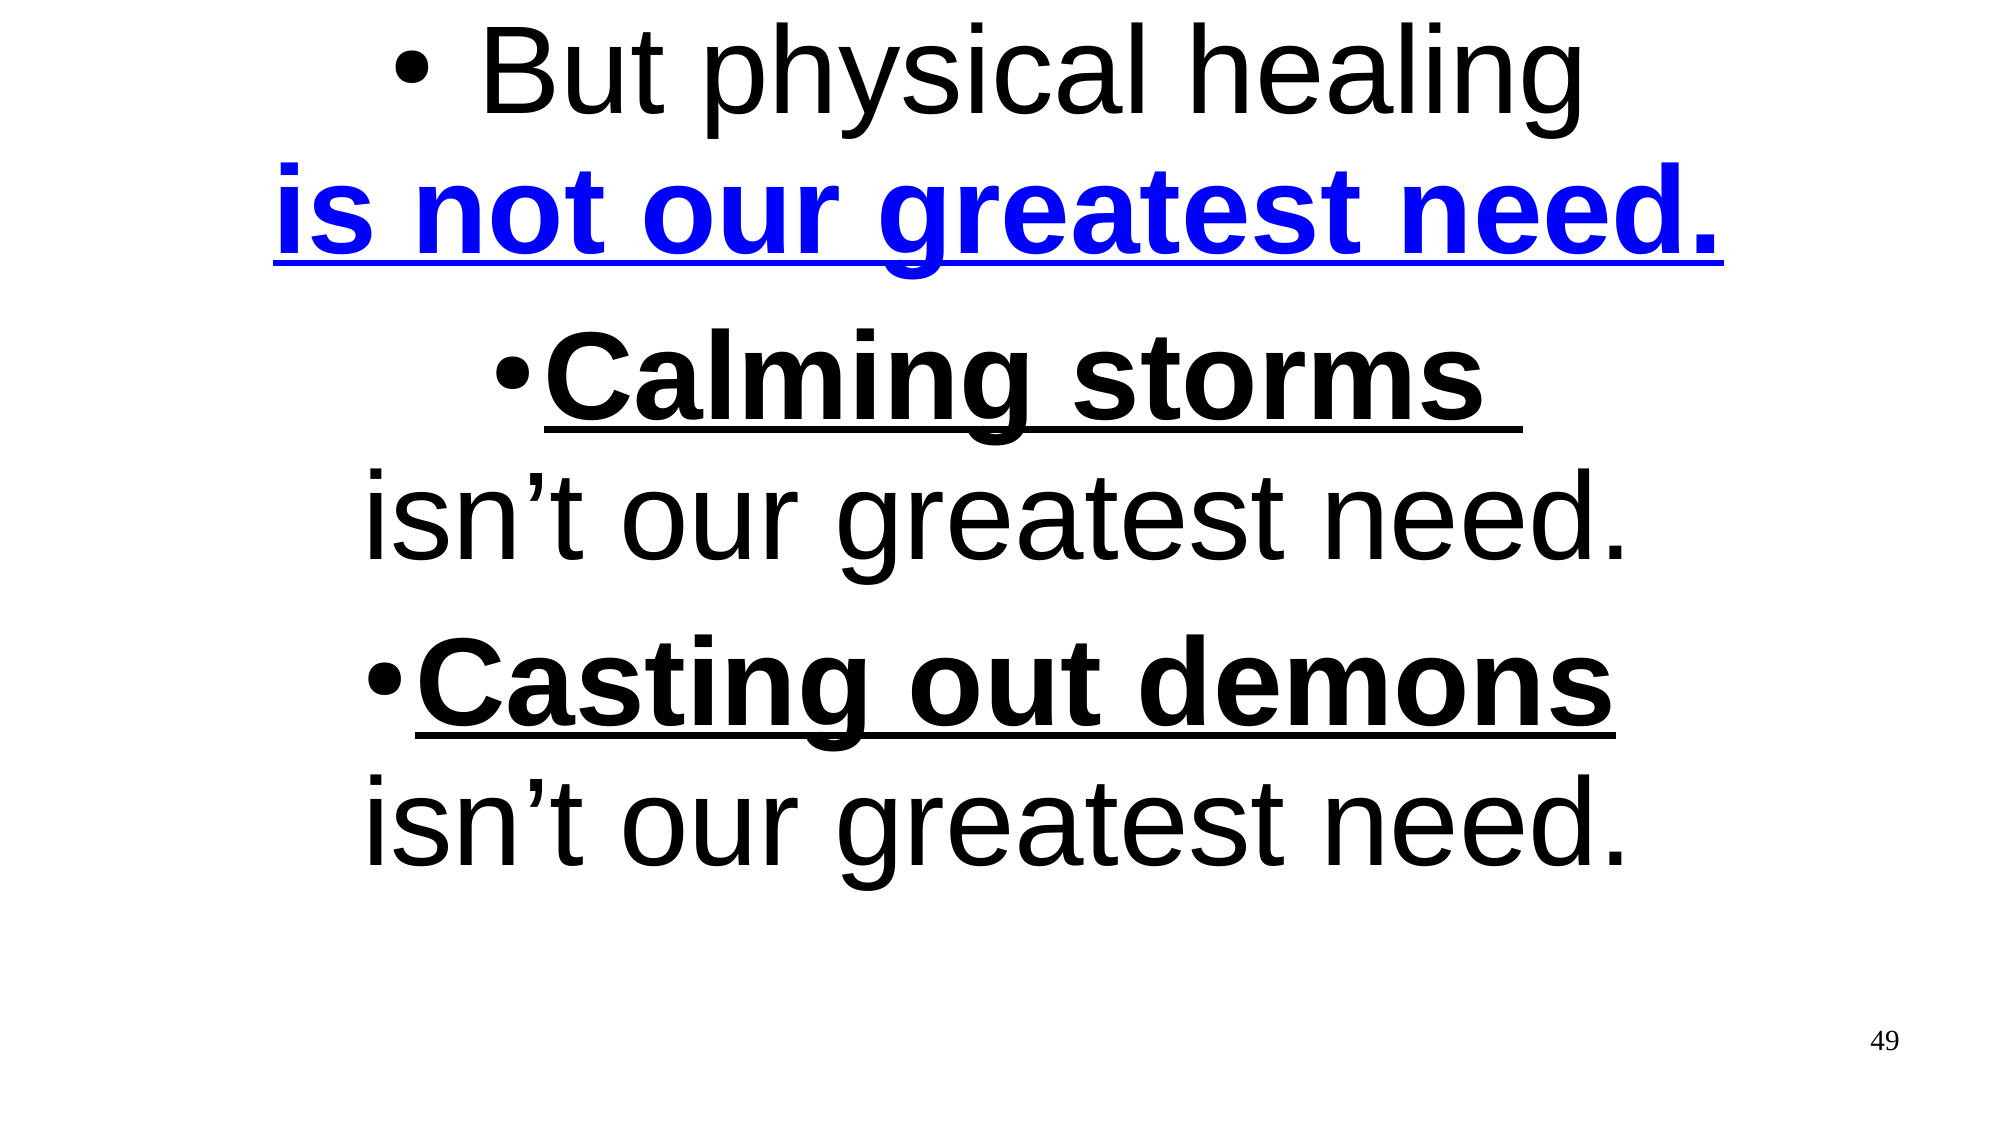

# But physical healing is not our greatest need.
Calming storms
isn’t our greatest need.
Casting out demons
isn’t our greatest need.
49